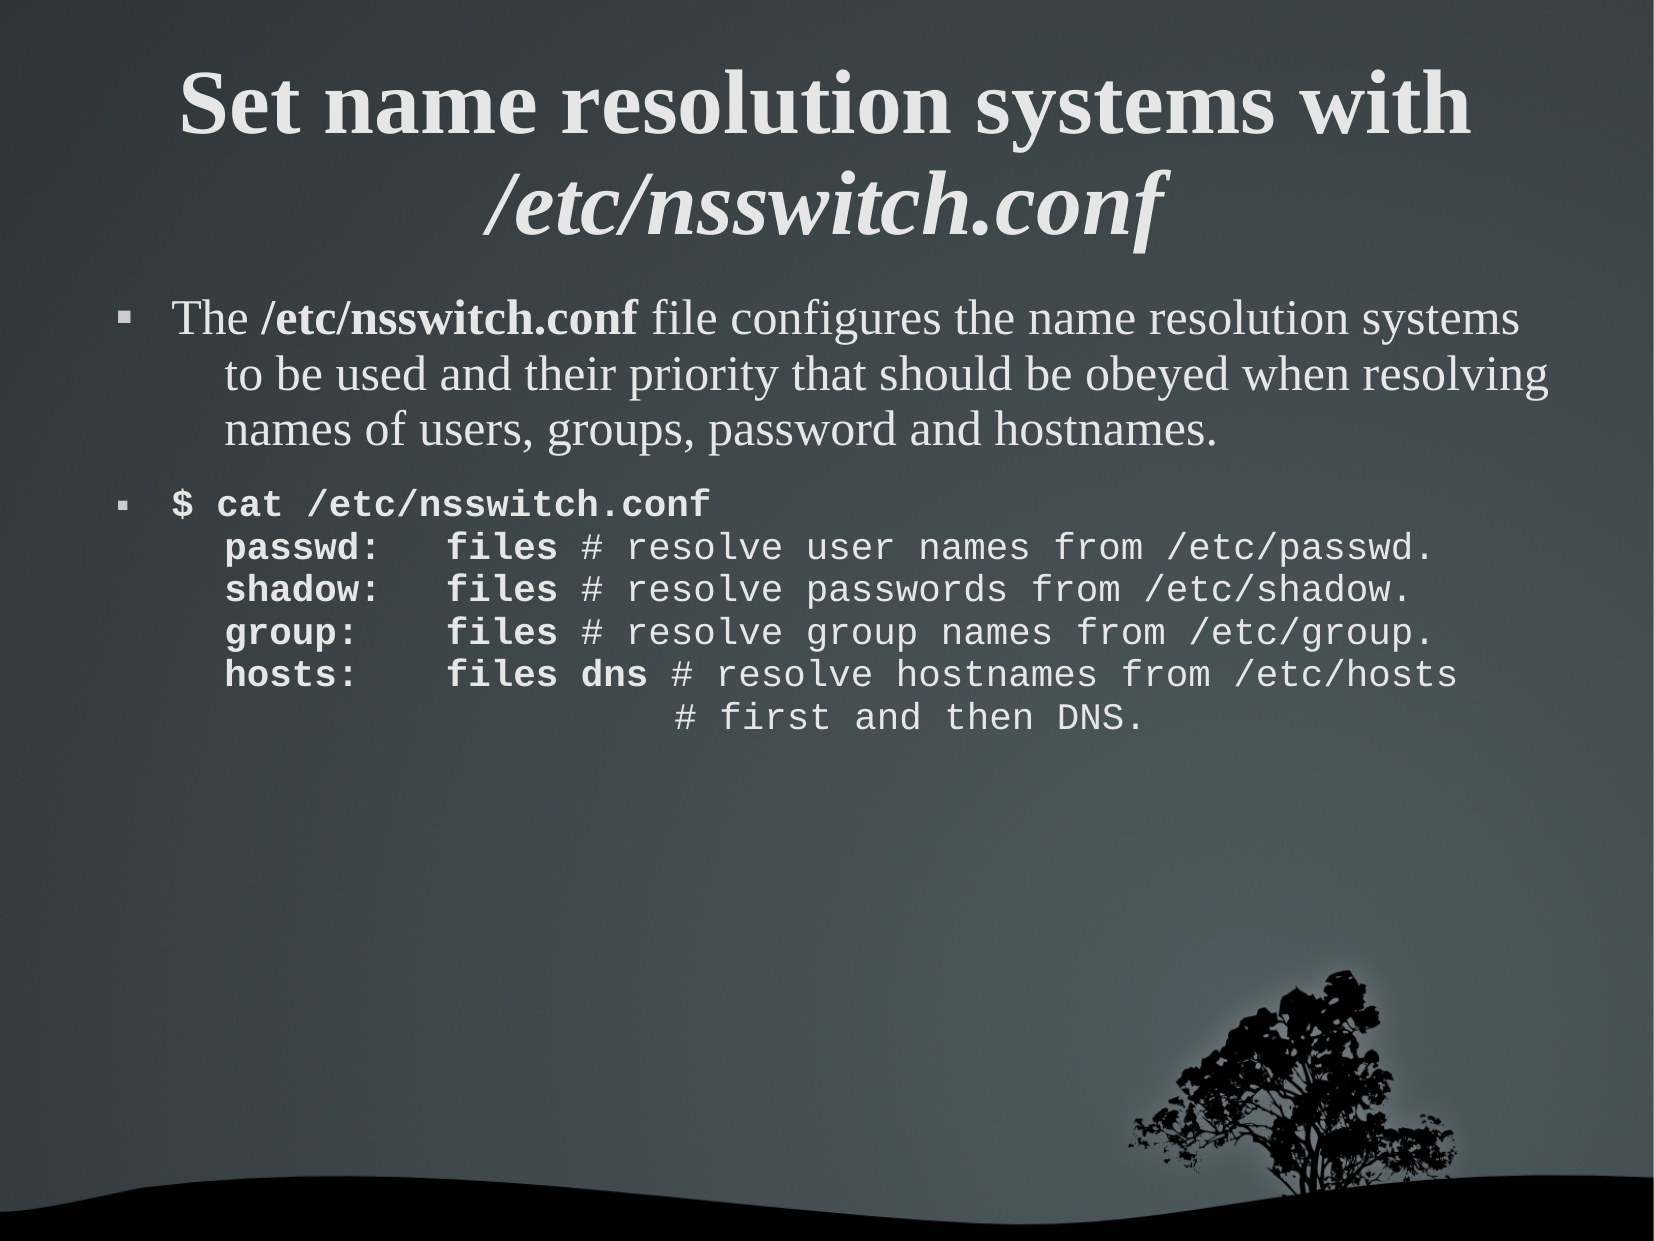

# Set name resolution systems with /etc/nsswitch.conf
The /etc/nsswitch.conf file configures the name resolution systems to be used and their priority that should be obeyed when resolving names of users, groups, password and hostnames.
$ cat /etc/nsswitch.conf
passwd: 	files # resolve user names from /etc/passwd.
shadow: 	files # resolve passwords from /etc/shadow.
group: 	files # resolve group names from /etc/group.
hosts:		files dns # resolve hostnames from /etc/hosts # first and then DNS.